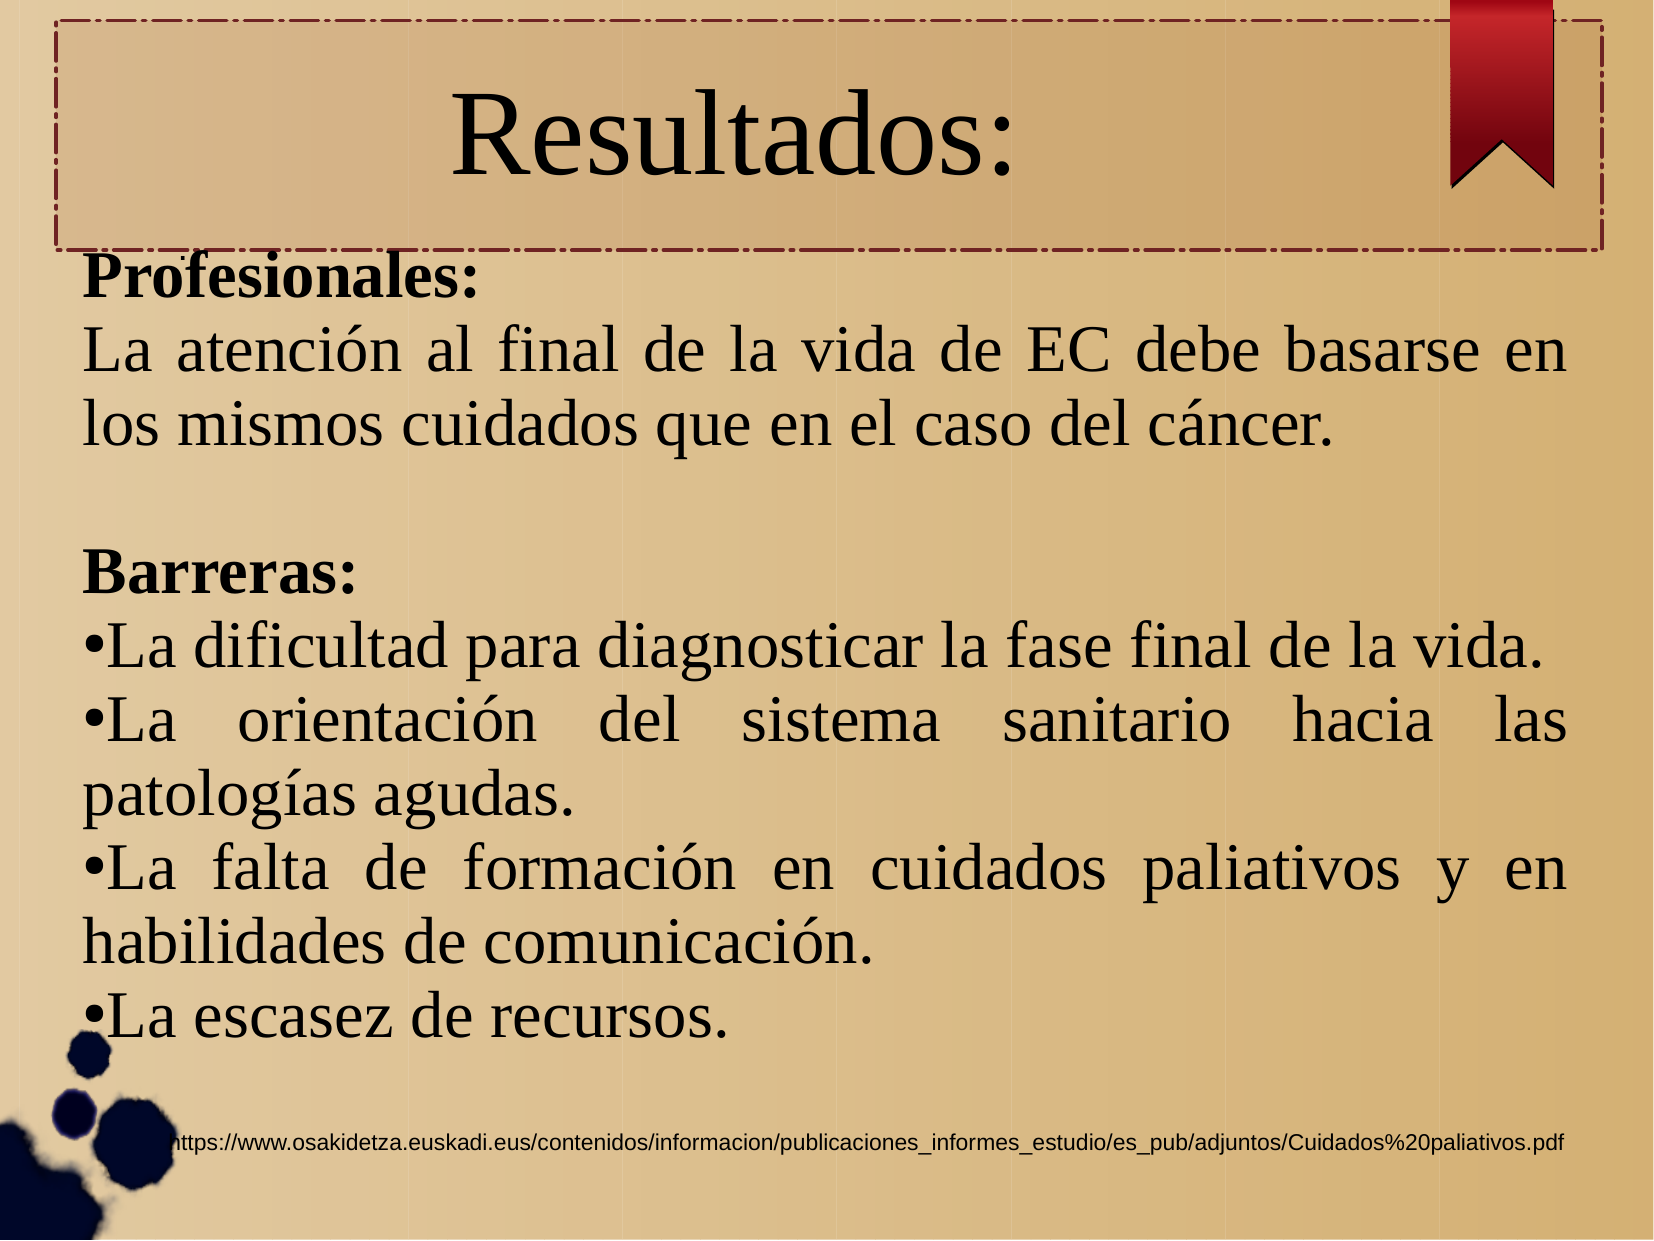

# Resultados:
.
Profesionales:
La atención al final de la vida de EC debe basarse en los mismos cuidados que en el caso del cáncer.
Barreras:
La dificultad para diagnosticar la fase final de la vida.
La orientación del sistema sanitario hacia las patologías agudas.
La falta de formación en cuidados paliativos y en habilidades de comunicación.
La escasez de recursos.
https://www.osakidetza.euskadi.eus/contenidos/informacion/publicaciones_informes_estudio/es_pub/adjuntos/Cuidados%20paliativos.pdf